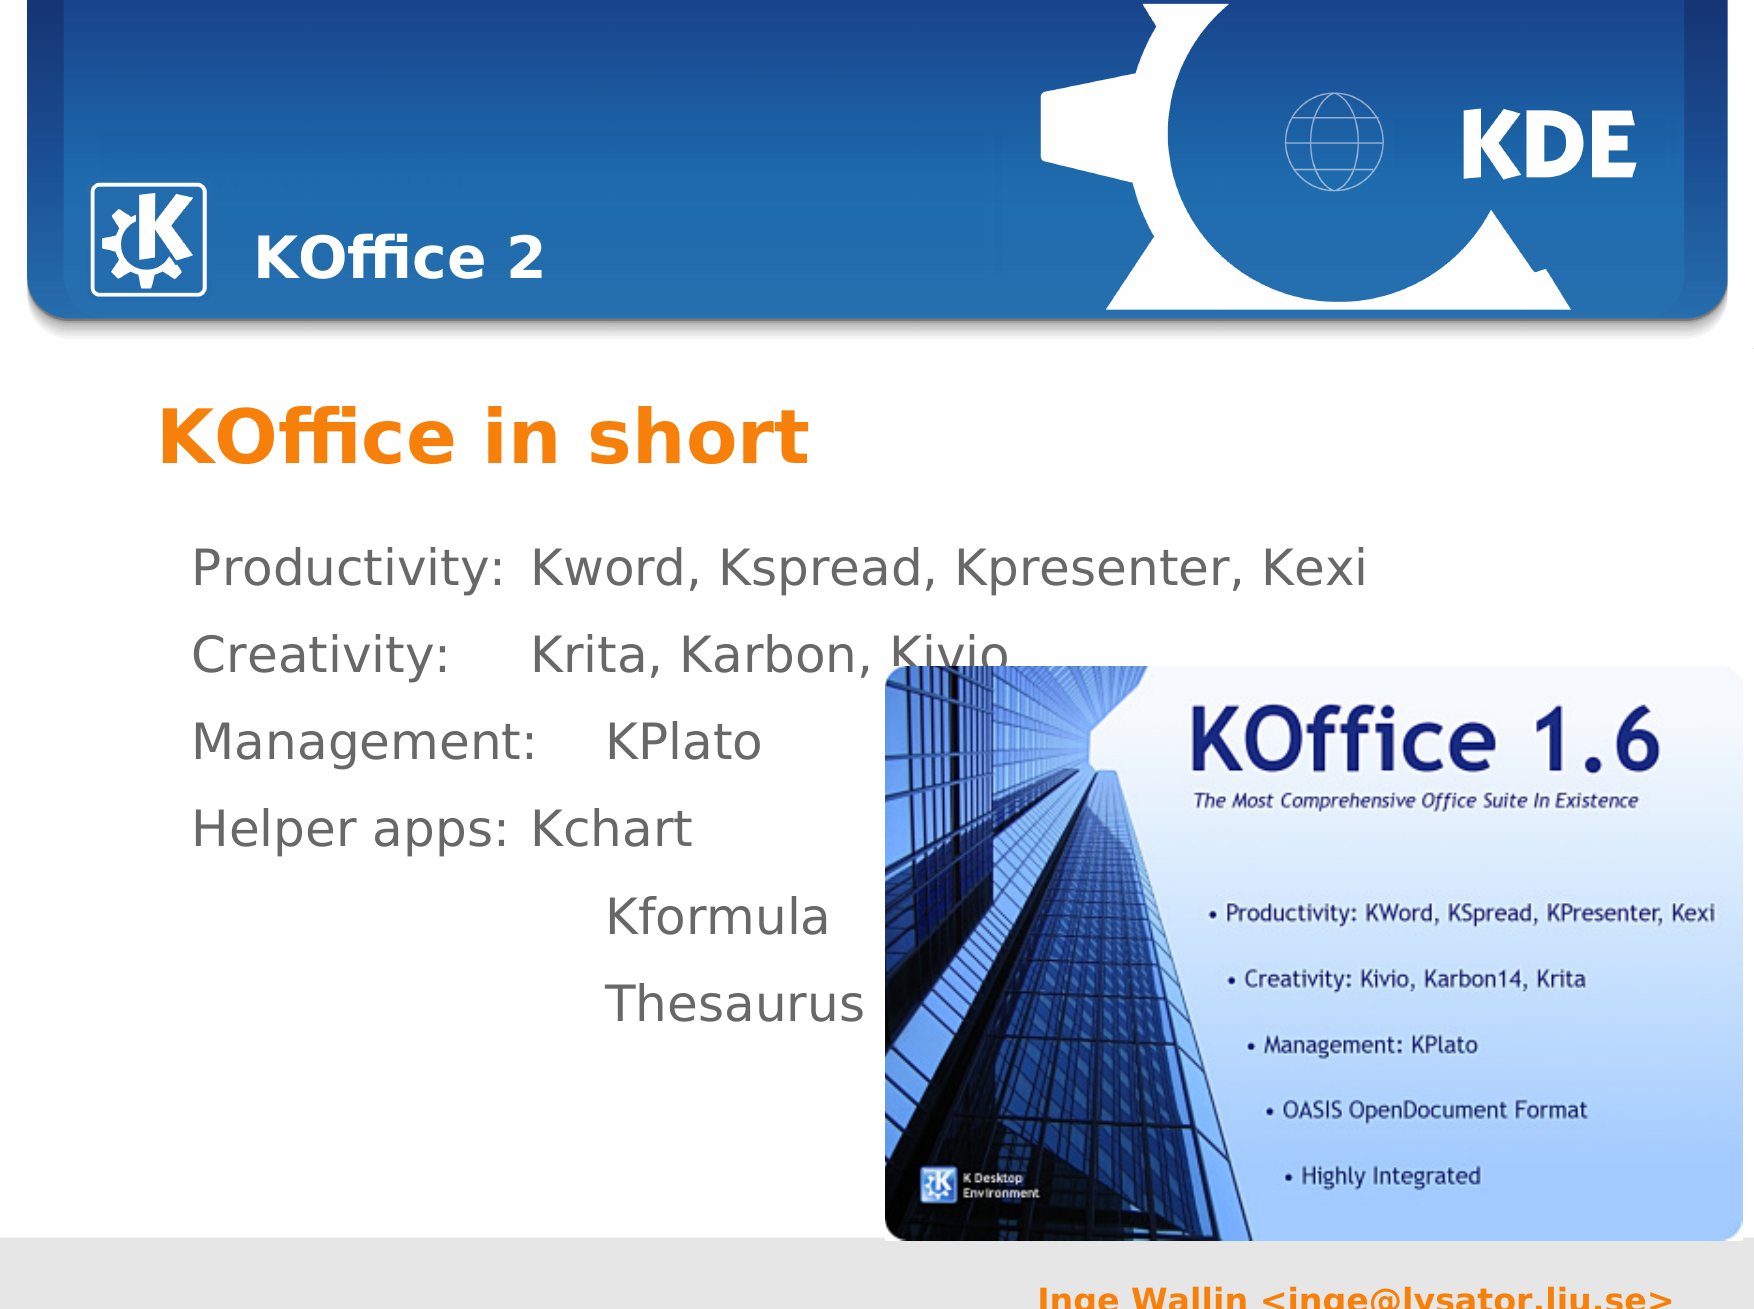

KOffice 2
KOffice in short
Productivity:	Kword, Kspread, Kpresenter, Kexi
Creativity:		Krita, Karbon, Kivio
Management:	KPlato
Helper apps:	Kchart
					Kformula
					Thesaurus